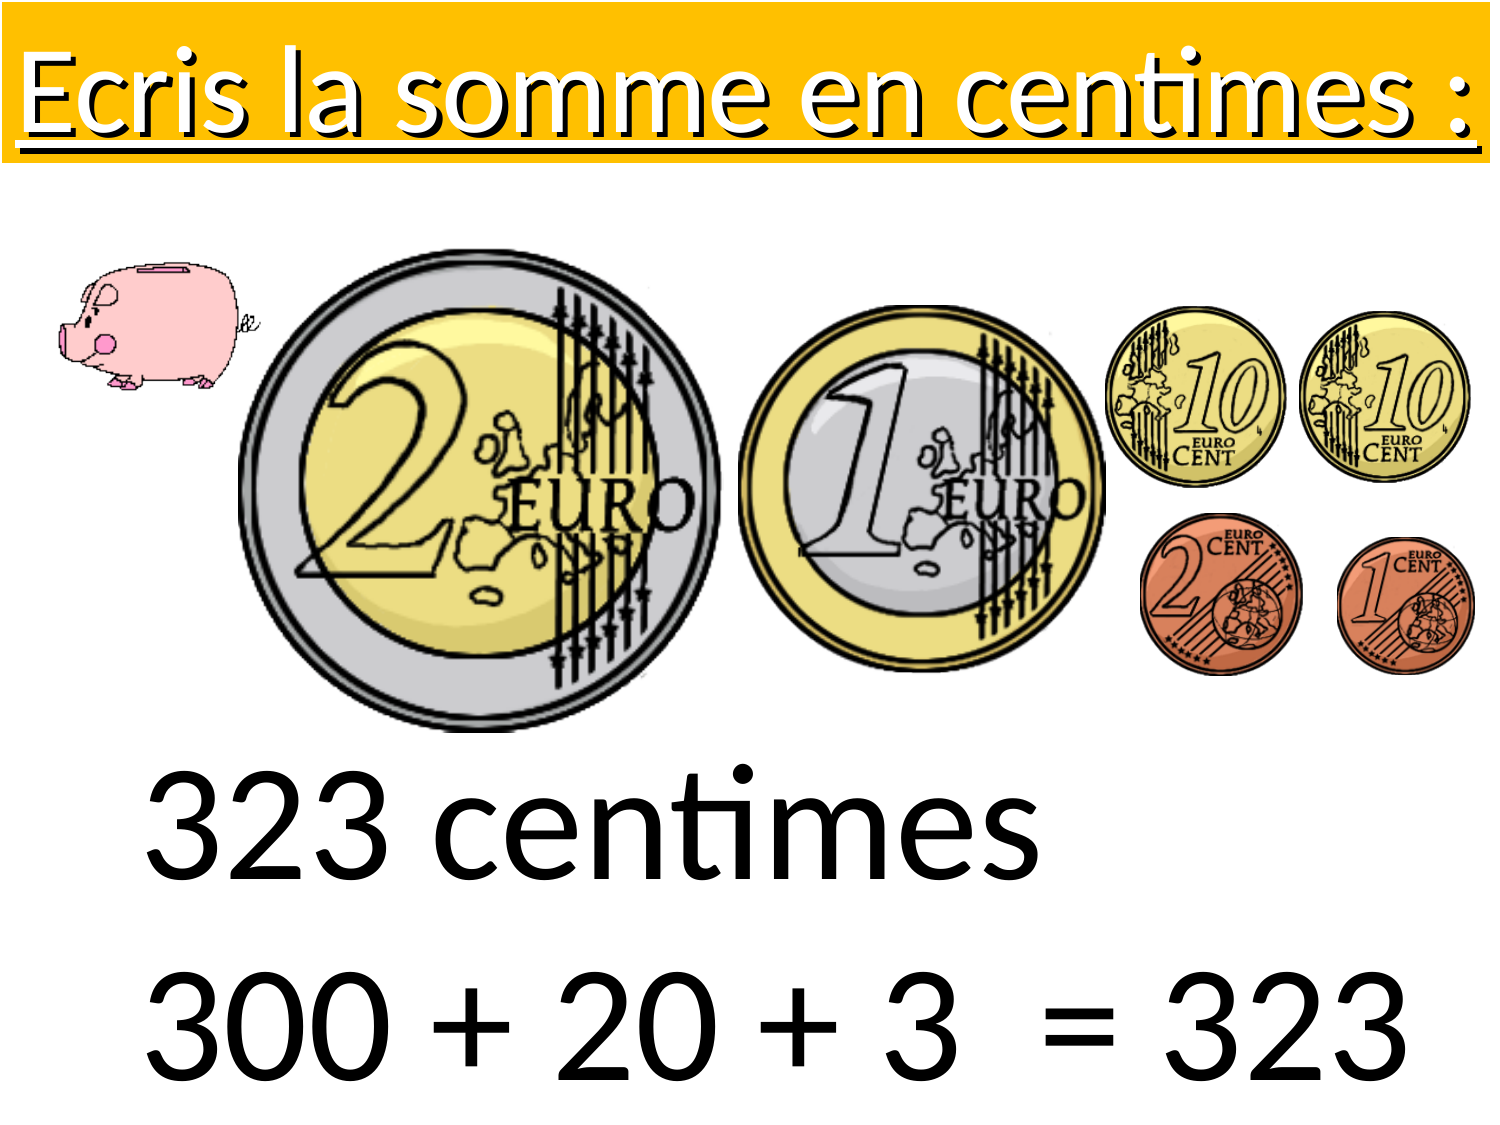

Ecris la somme en centimes :
323 centimes
300 + 20 + 3 = 323